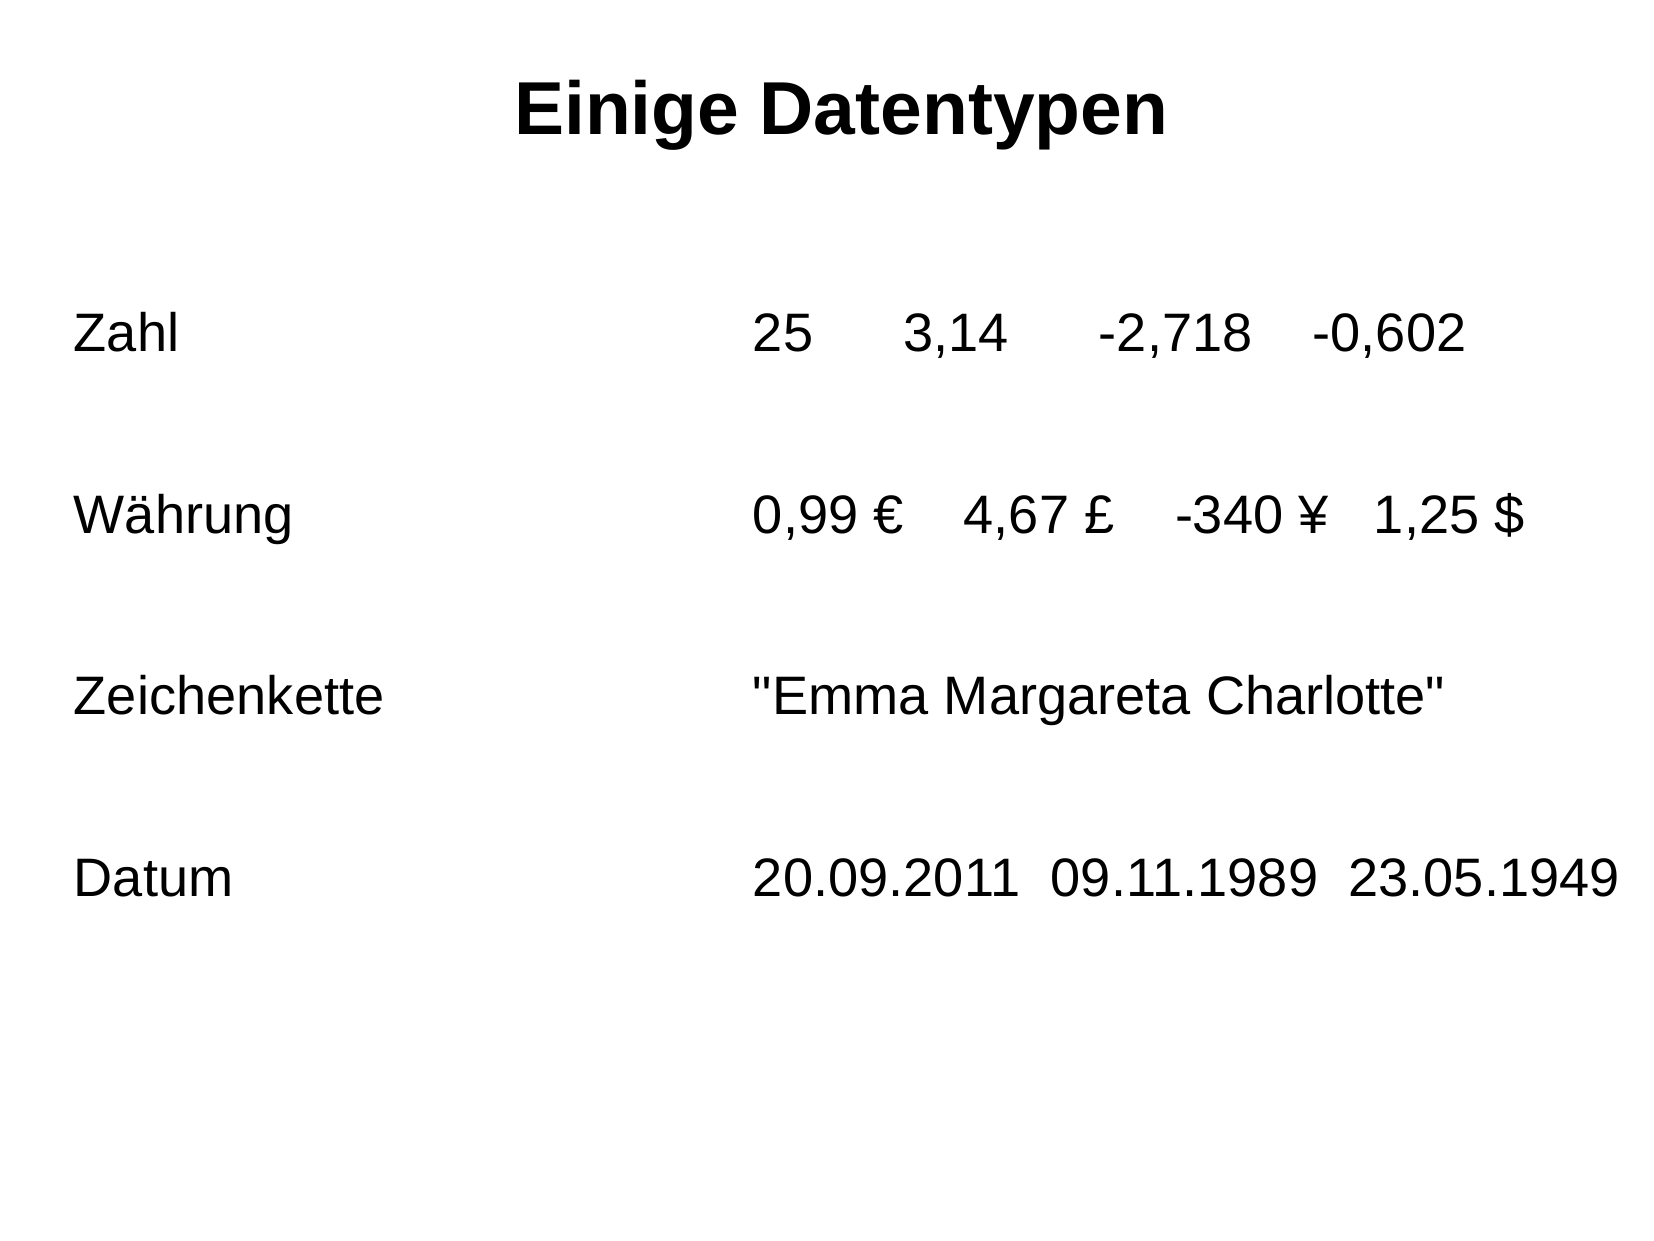

Einige Datentypen
Zahl
Währung
Zeichenkette
Datum
25 3,14 -2,718 -0,602
0,99 € 4,67 £ -340 ¥ 1,25 $
"Emma Margareta Charlotte"
20.09.2011 09.11.1989 23.05.1949